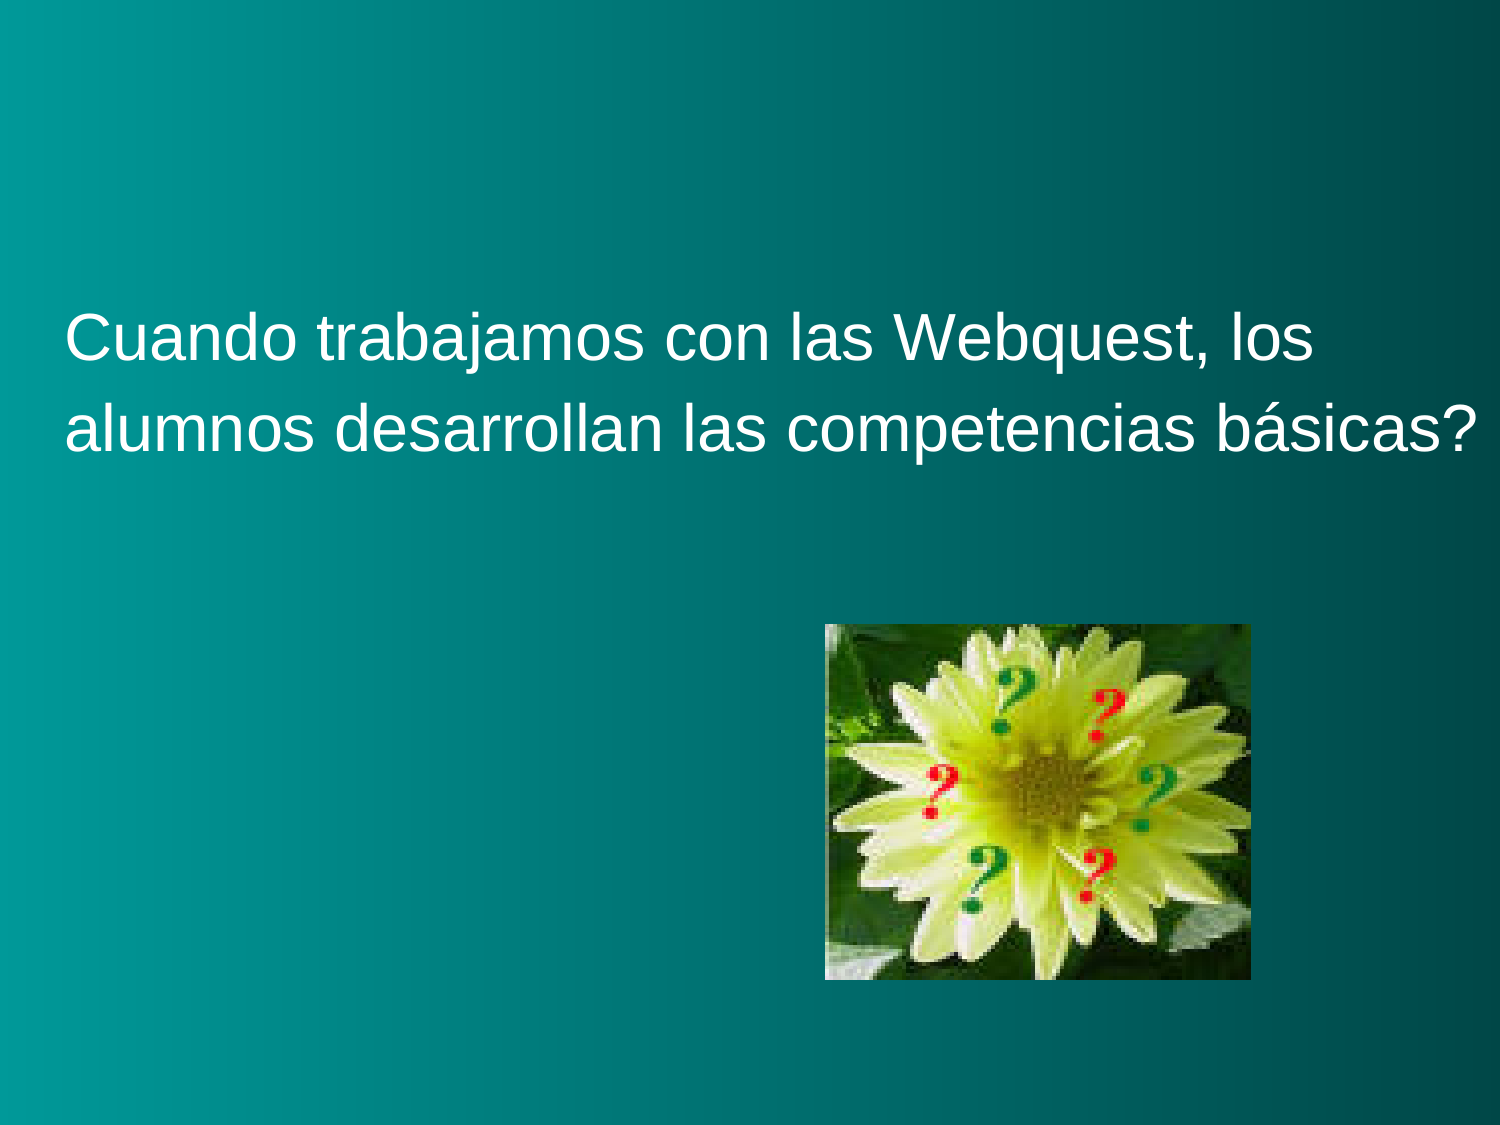

Cuando trabajamos con las Webquest, los alumnos desarrollan las competencias básicas?